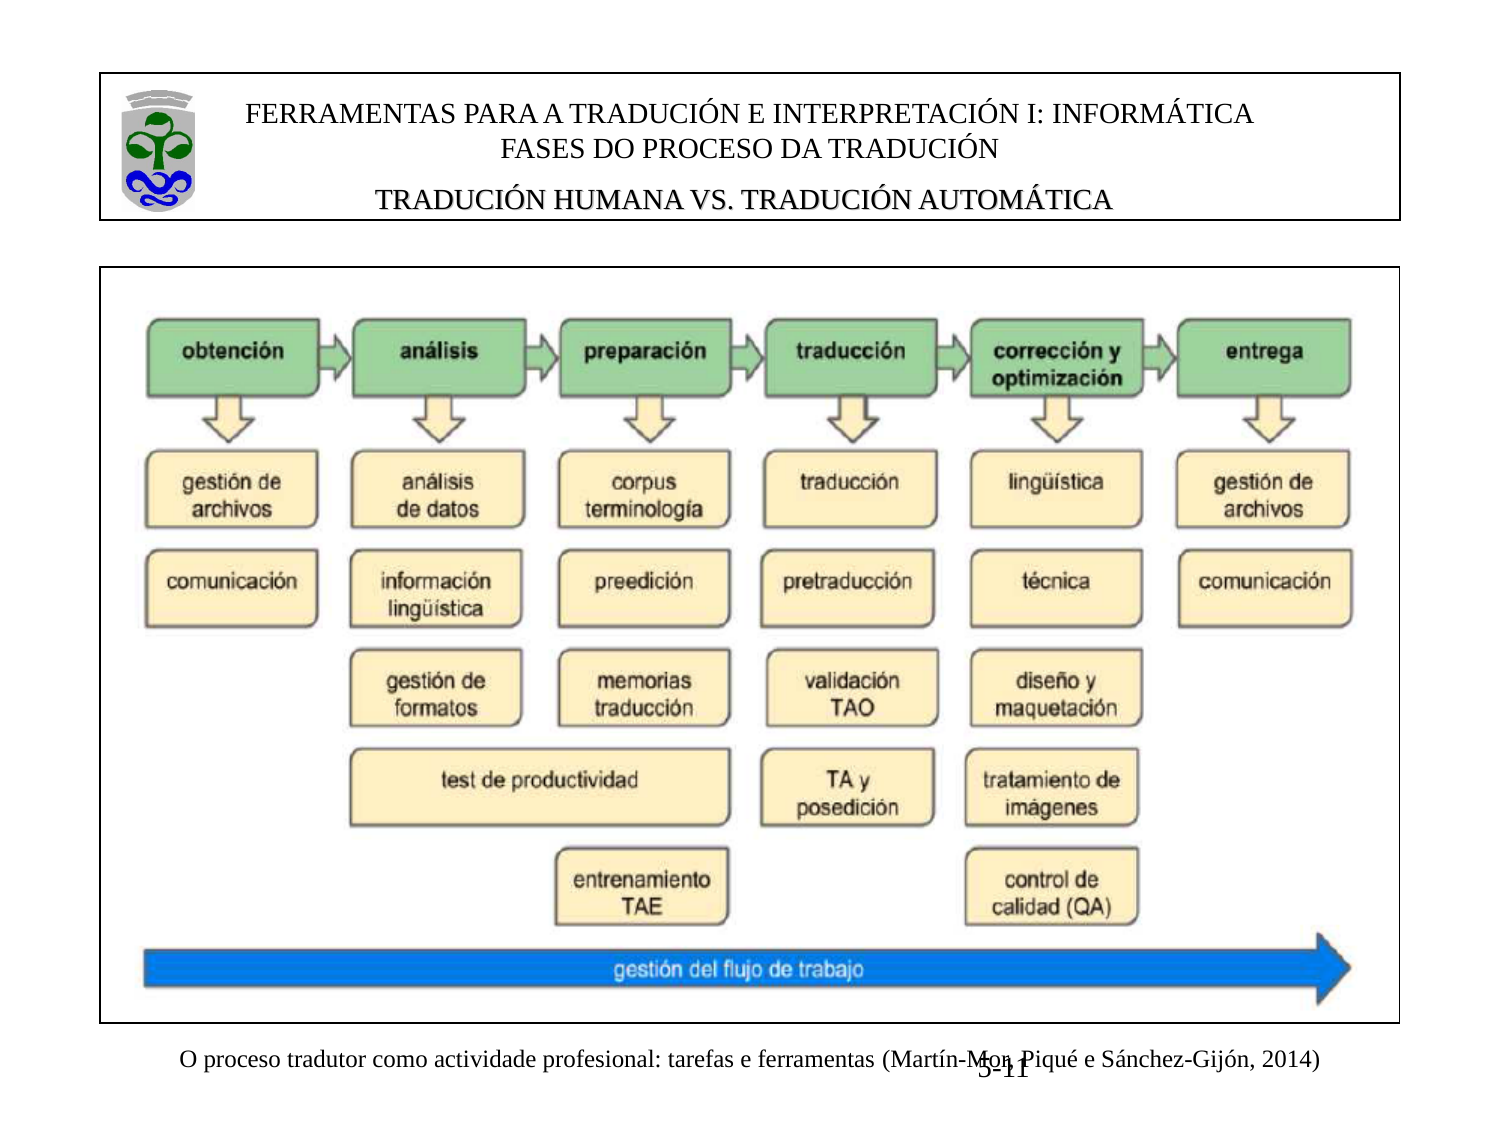

TRADUCIÓN HUMANA VS. TRADUCIÓN AUTOMÁTICA
O proceso tradutor como actividade profesional: tarefas e ferramentas (Martín-Mor, Piqué e Sánchez-Gijón, 2014)